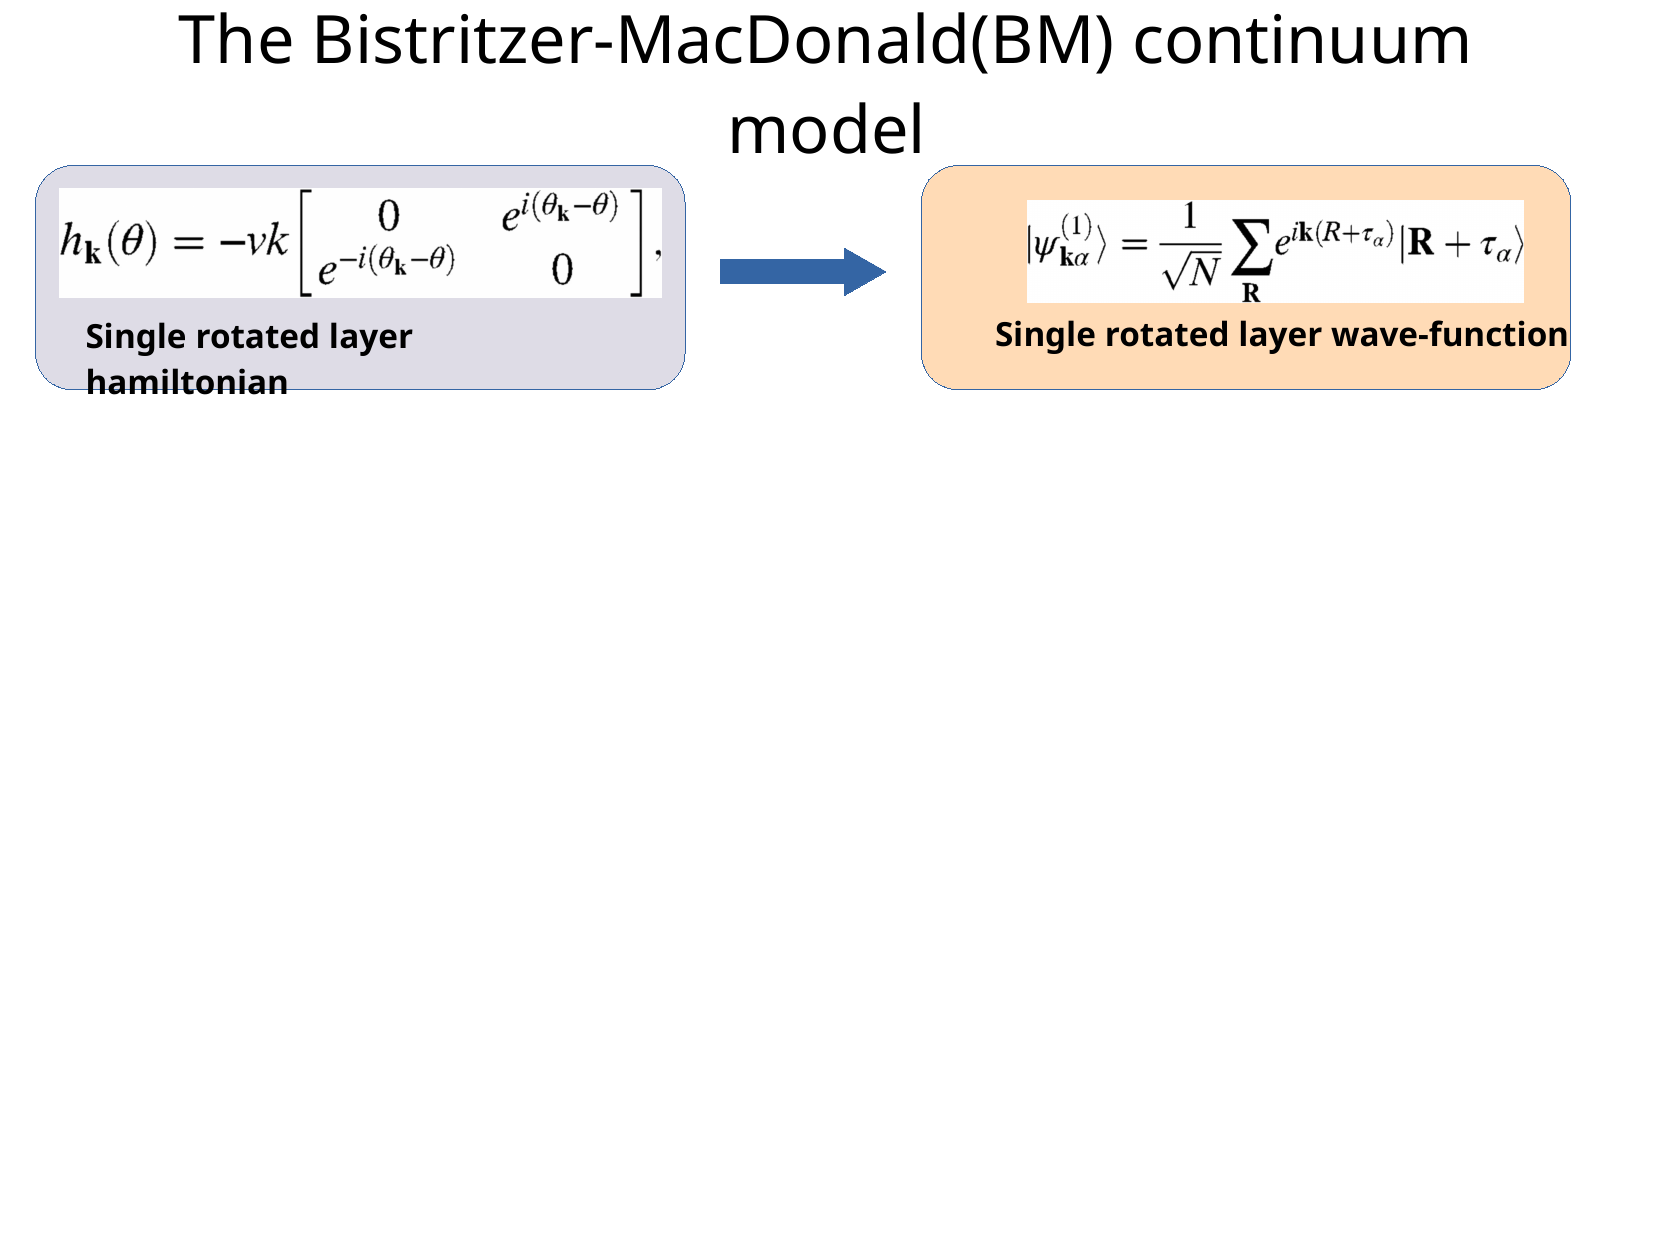

# The Bistritzer-MacDonald(BM) continuum model
Single rotated layer wave-function
Single rotated layer hamiltonian